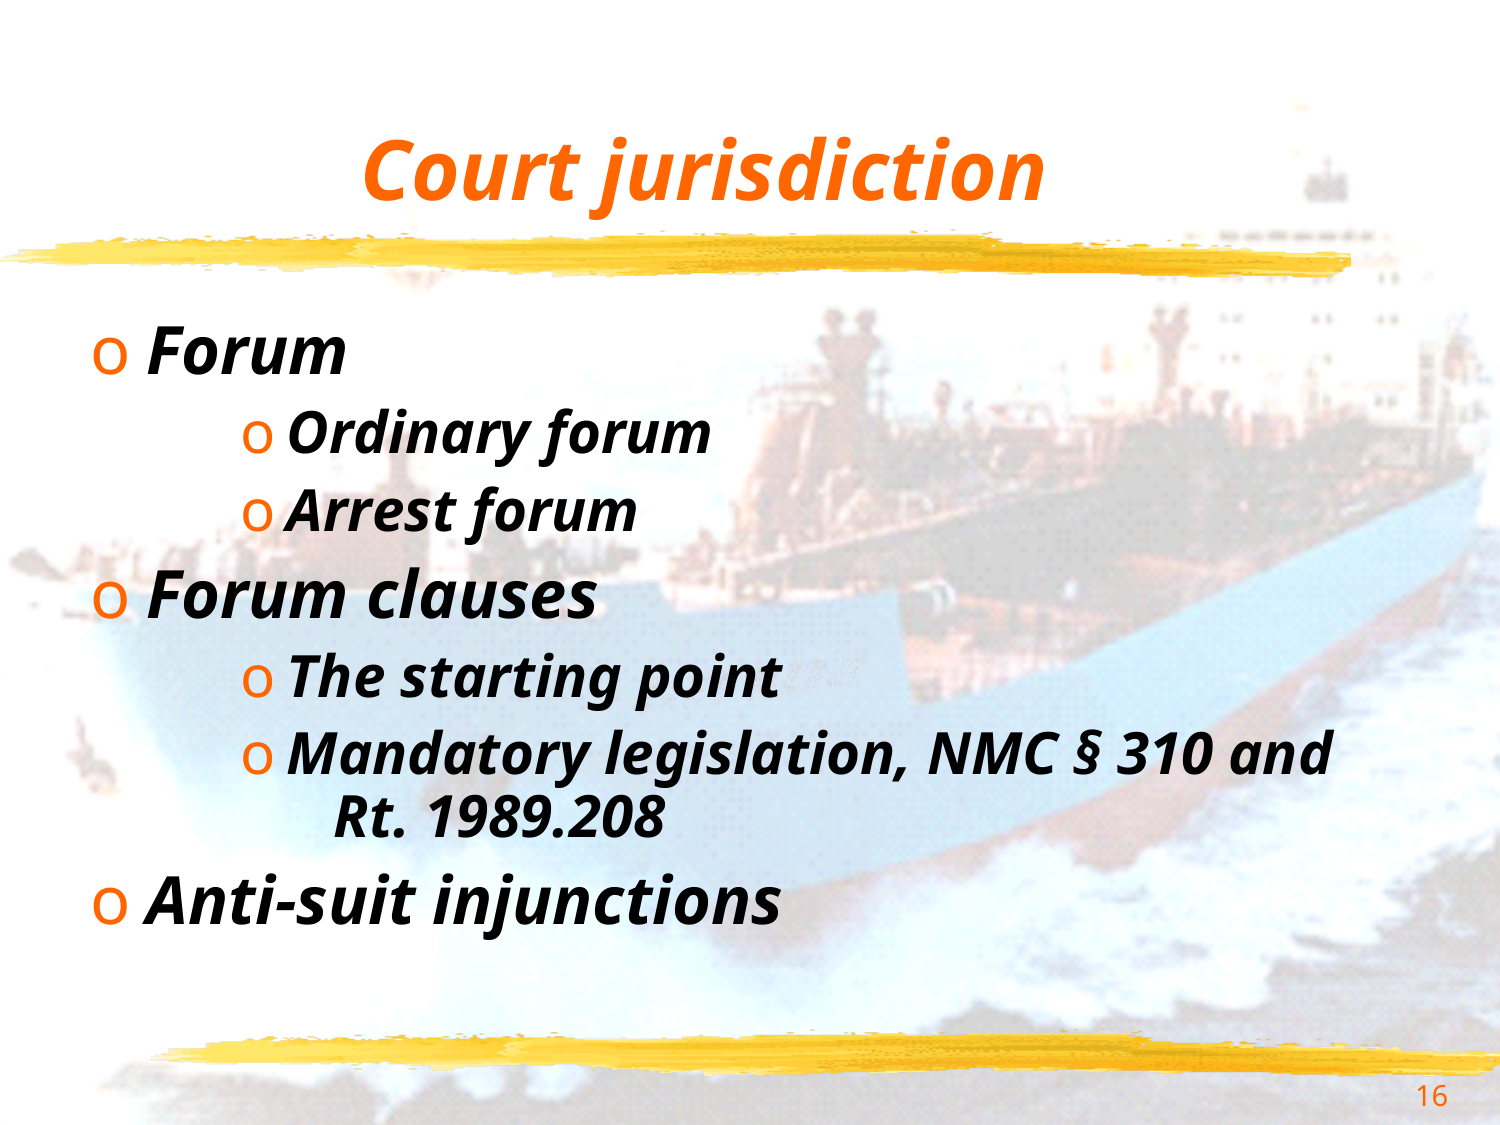

# Court jurisdiction
Forum
Ordinary forum
Arrest forum
Forum clauses
The starting point
Mandatory legislation, NMC § 310 and Rt. 1989.208
Anti-suit injunctions